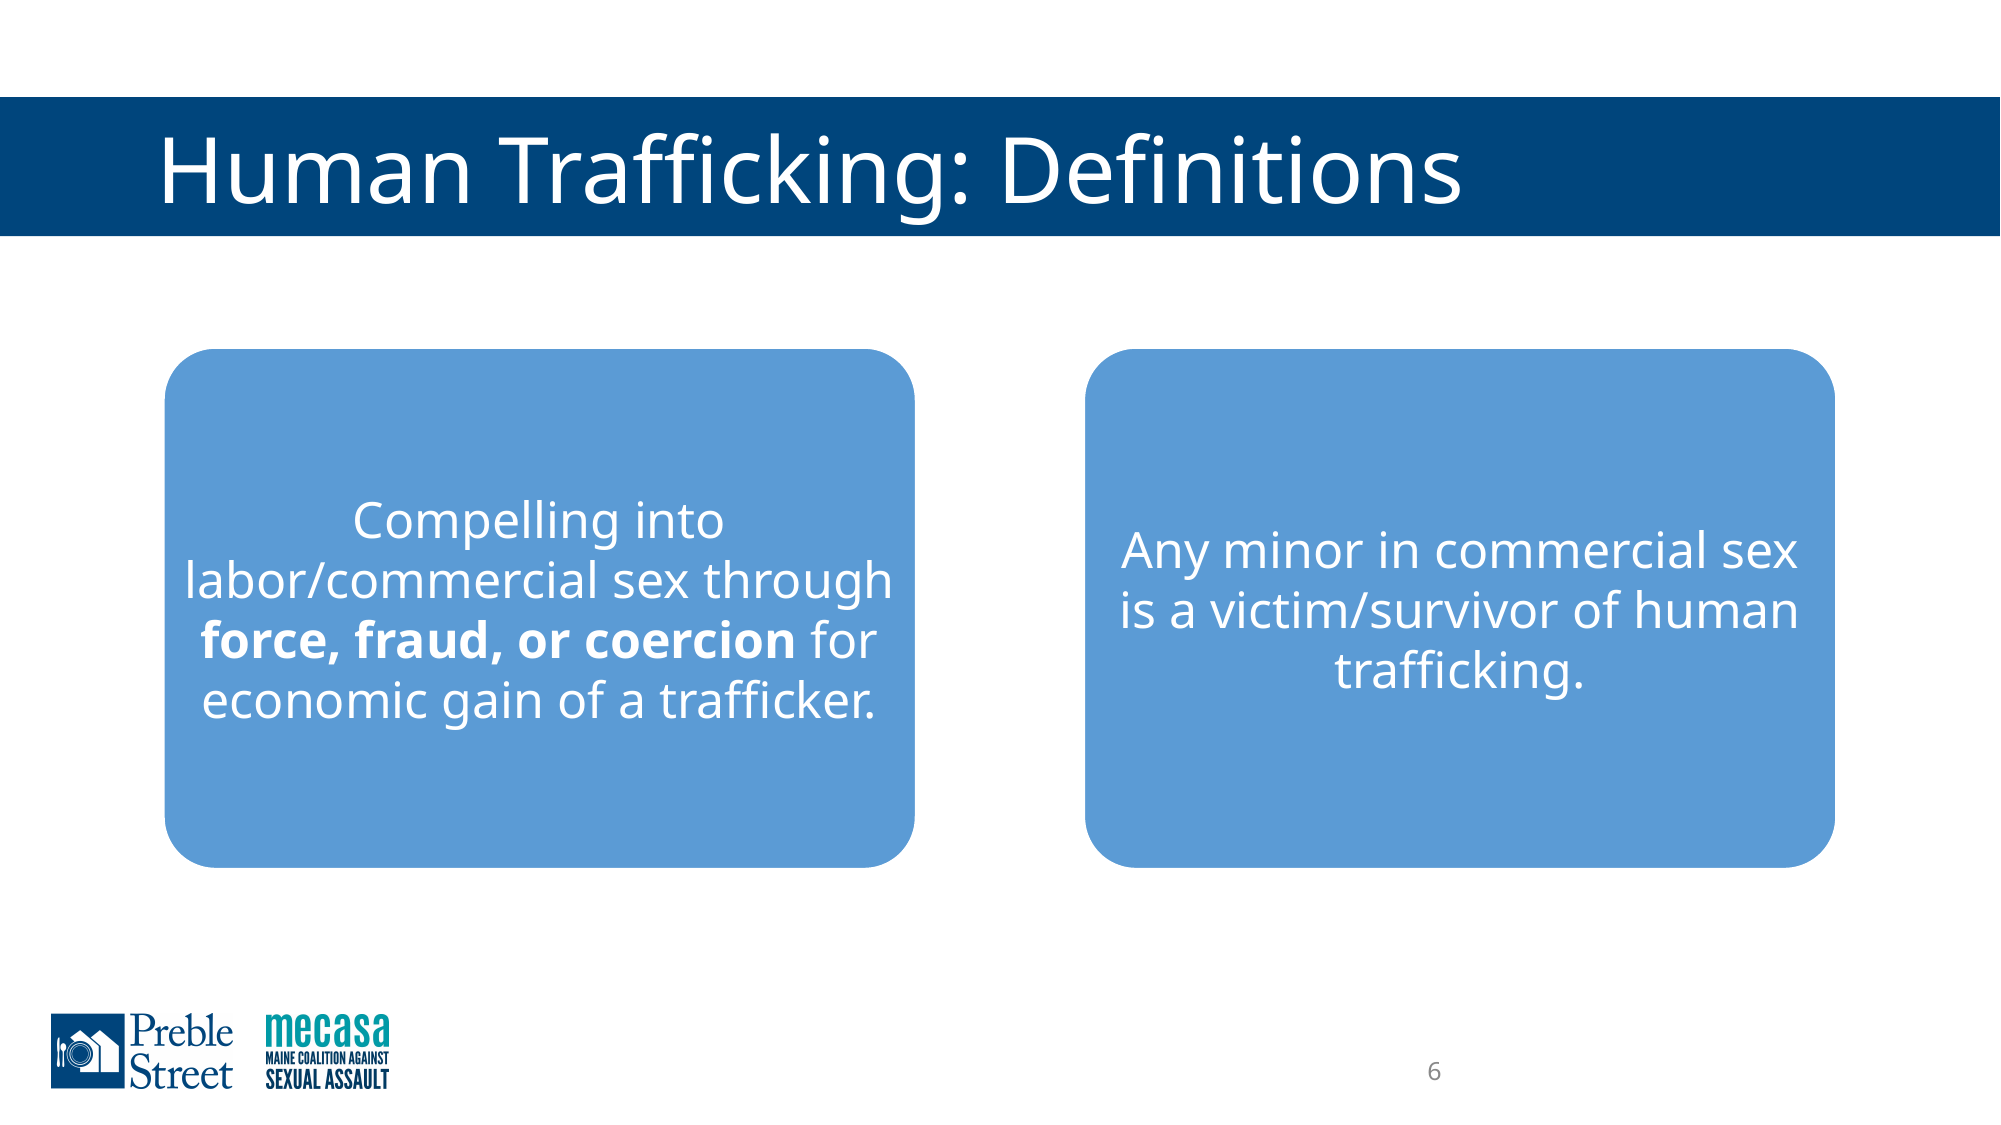

# Human Trafficking: Definitions
Compelling into labor/commercial sex through force, fraud, or coercion for economic gain of a trafficker.
Any minor in commercial sex is a victim/survivor of human trafficking.
6